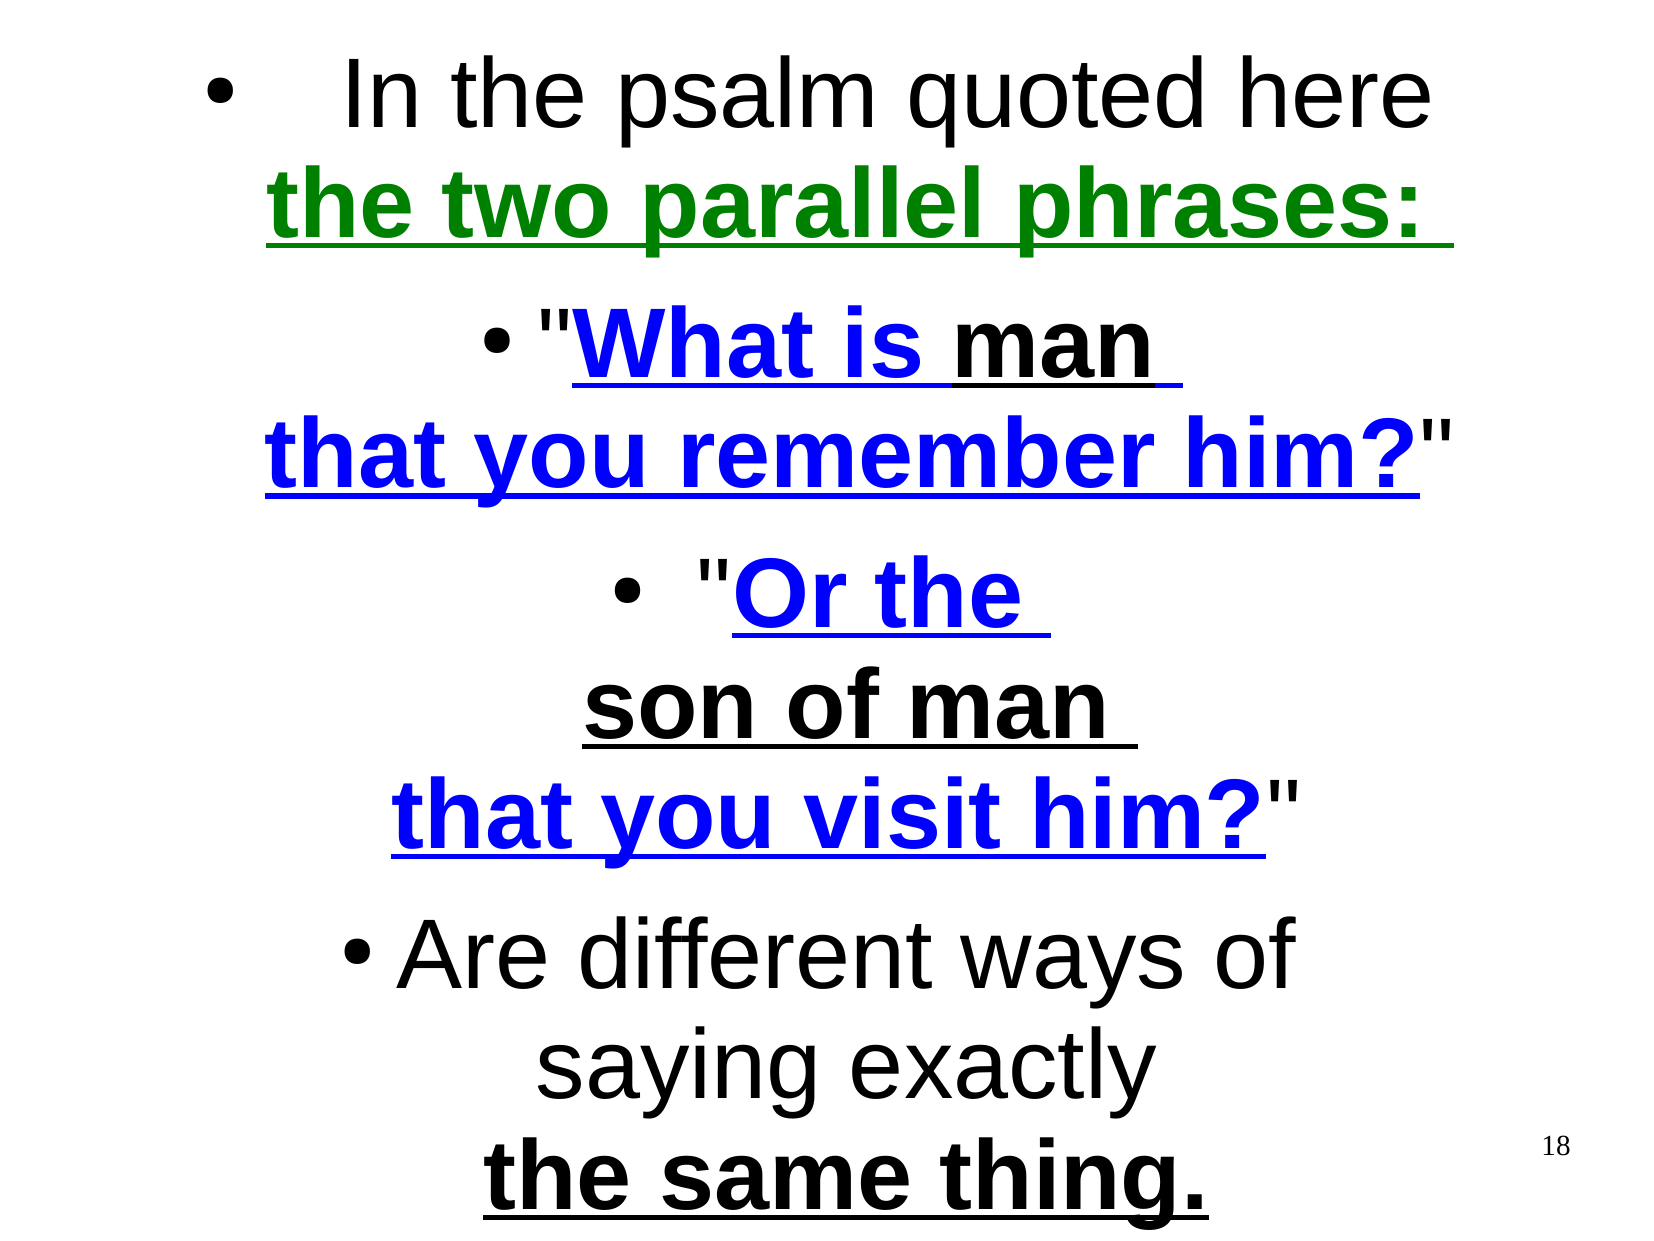

# In the psalm quoted here the two parallel phrases:
"What is man
that you remember him?"
 "Or the
son of man
that you visit him?"
Are different ways of
saying exactly
the same thing.
18